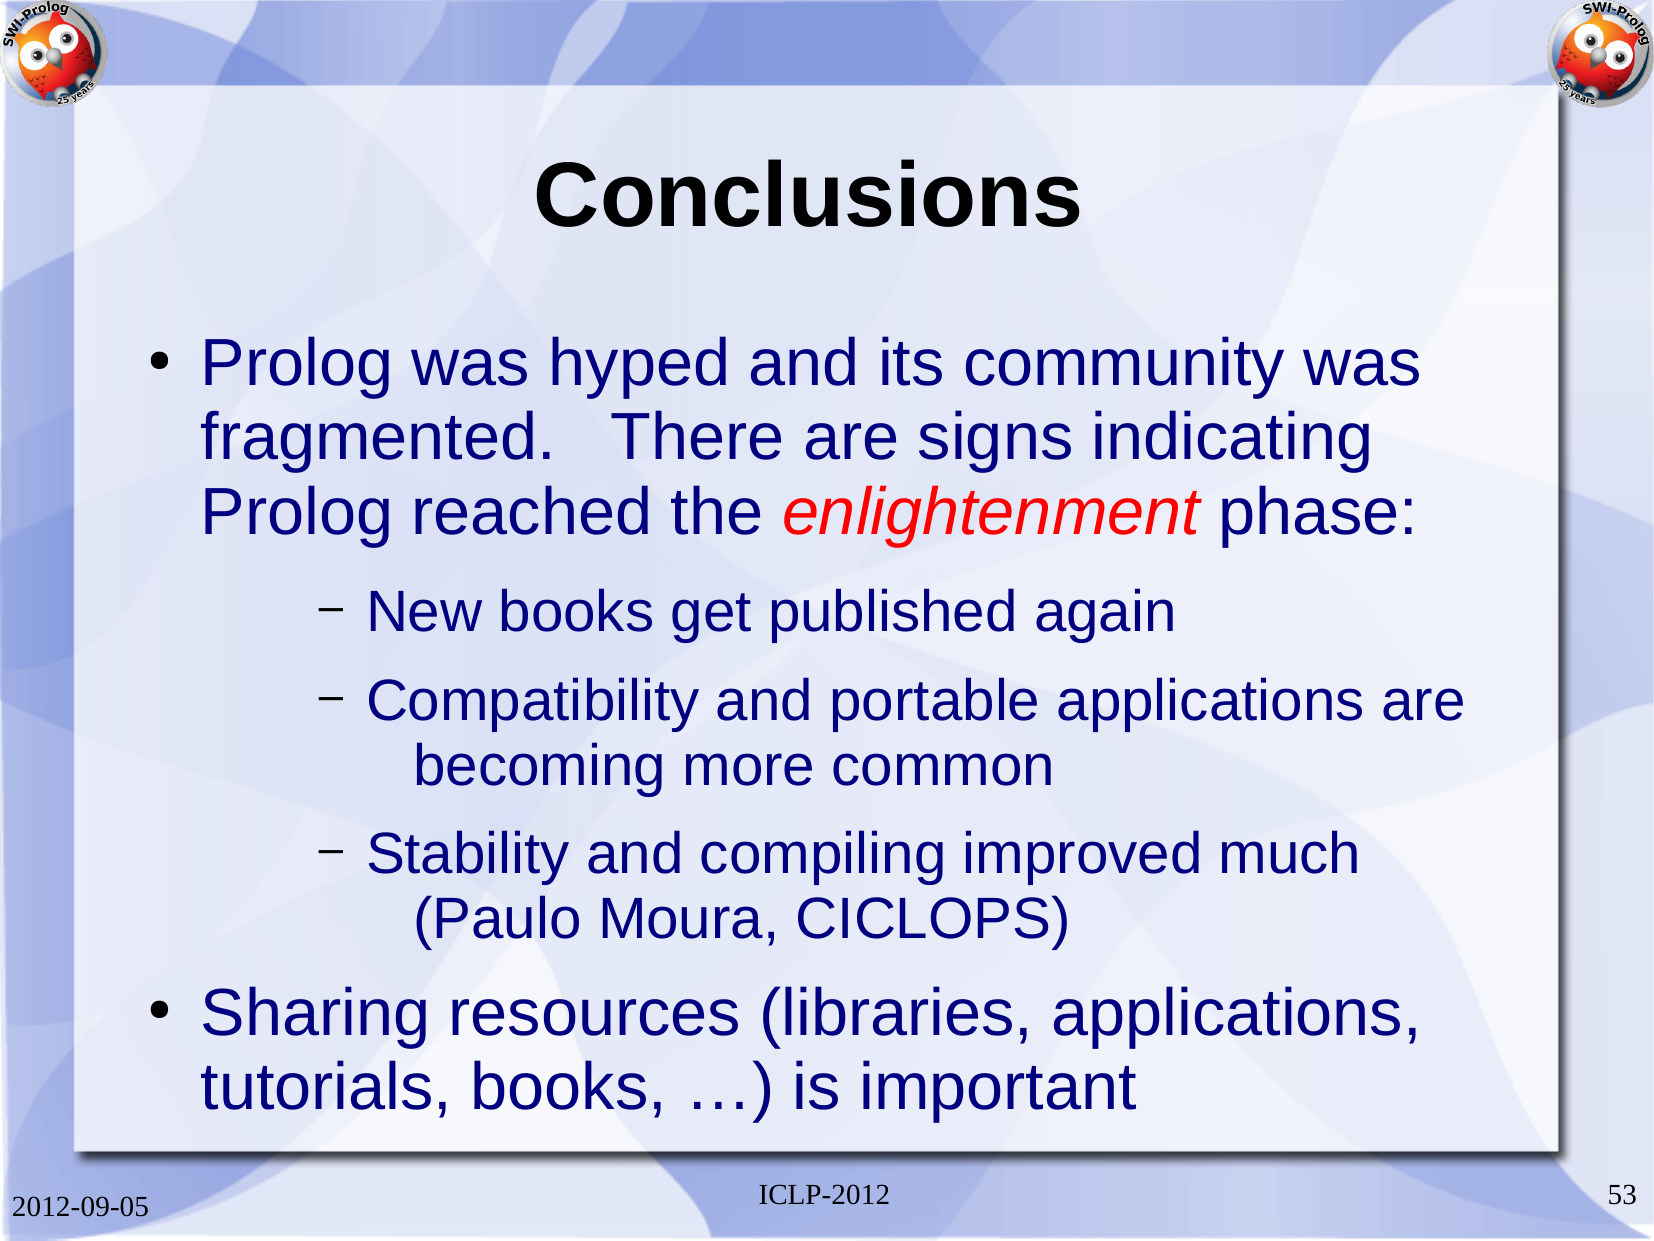

# Conclusions
Prolog was hyped and its community was fragmented. There are signs indicating Prolog reached the enlightenment phase:
New books get published again
Compatibility and portable applications are becoming more common
Stability and compiling improved much (Paulo Moura, CICLOPS)
Sharing resources (libraries, applications, tutorials, books, …) is important
ICLP-2012
53
2012-09-05